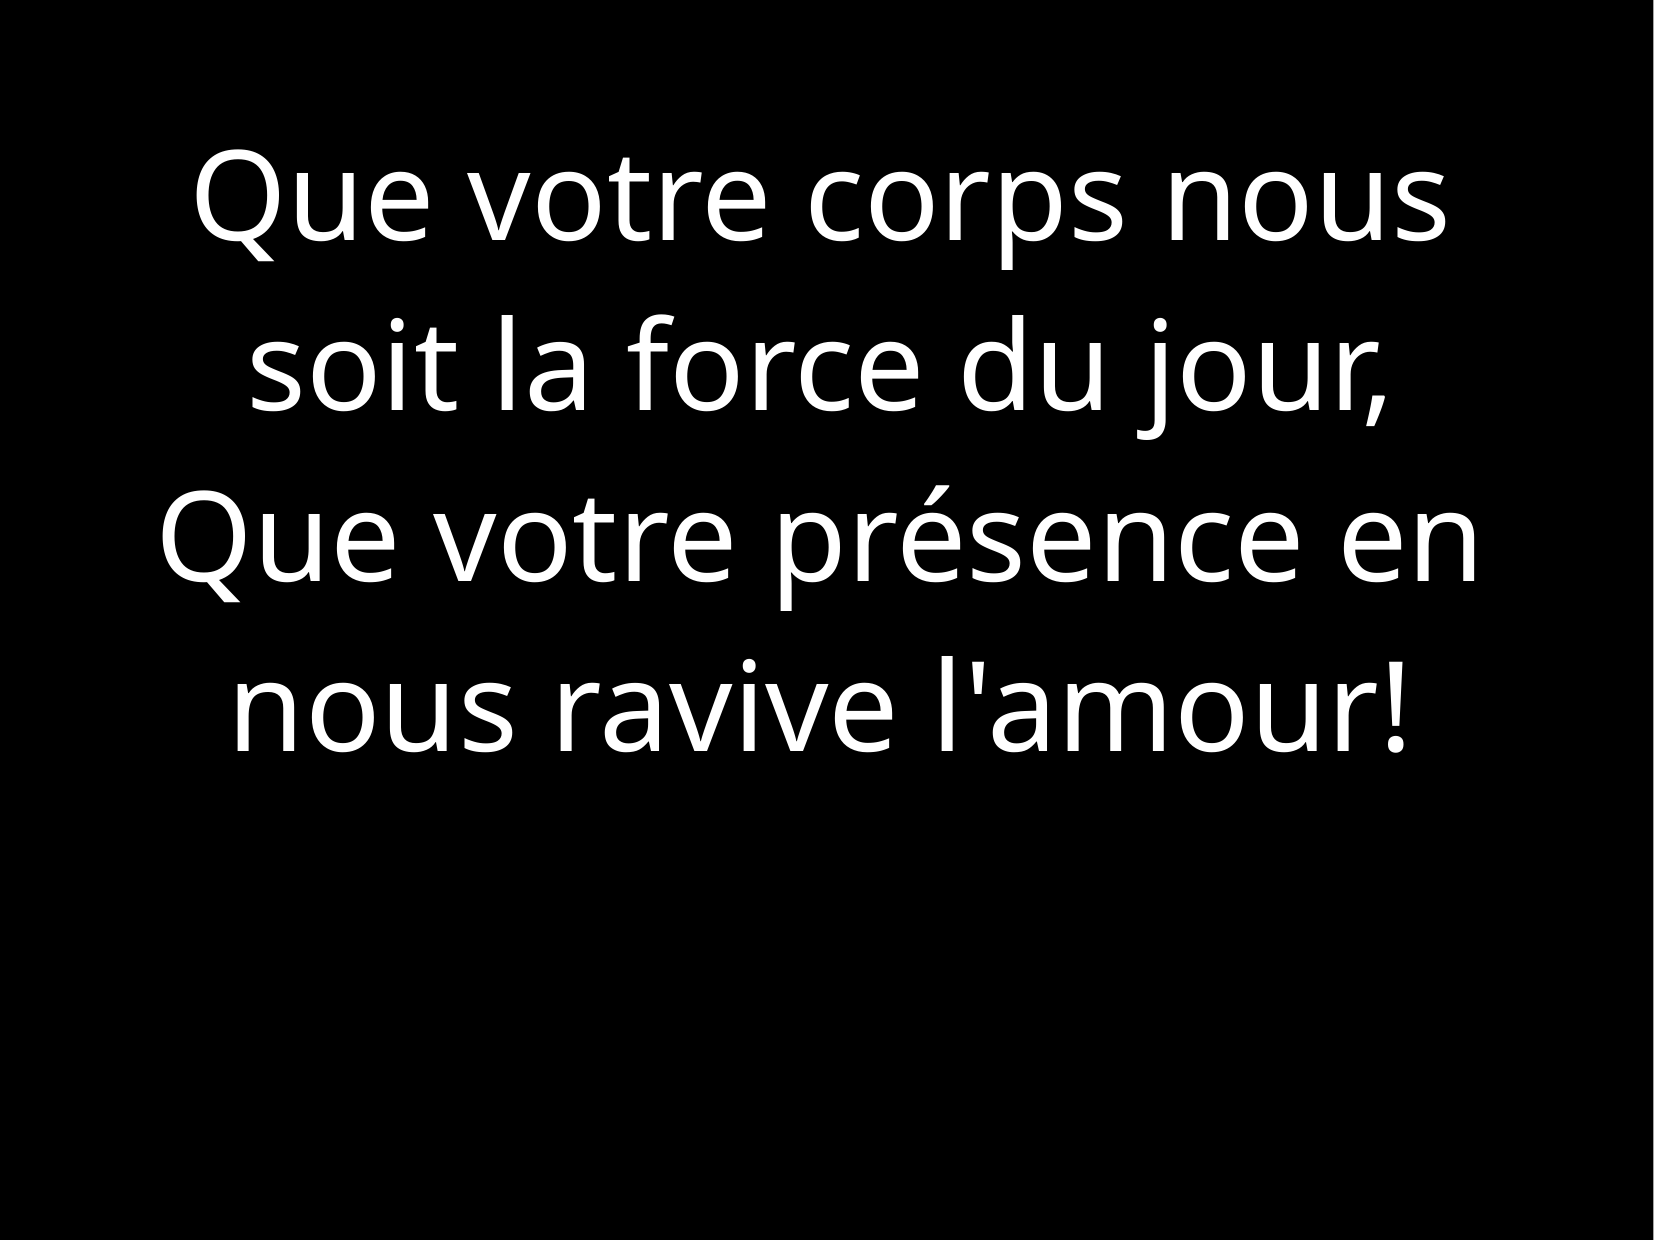

# Que votre corps nous soit la force du jour,
Que votre présence en nous ravive l'amour!